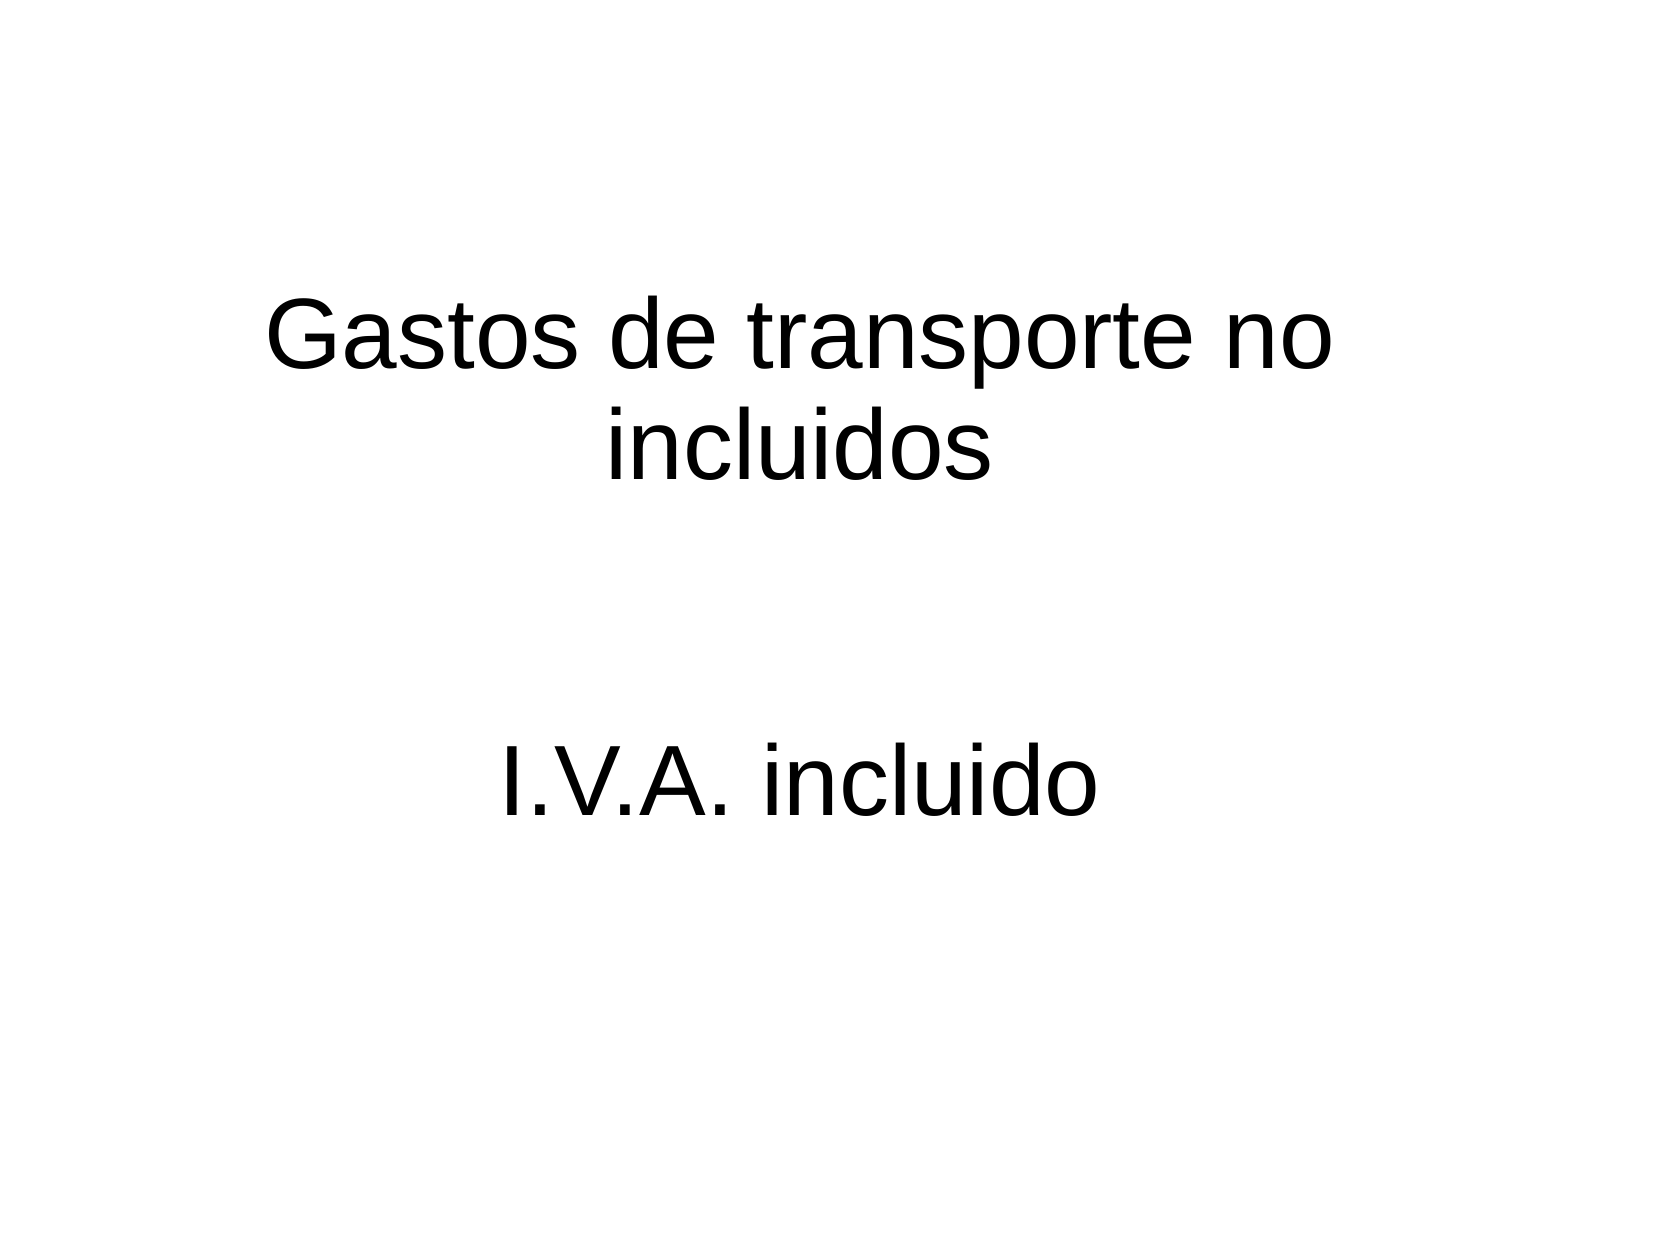

# Gastos de transporte no incluidos I.V.A. incluido